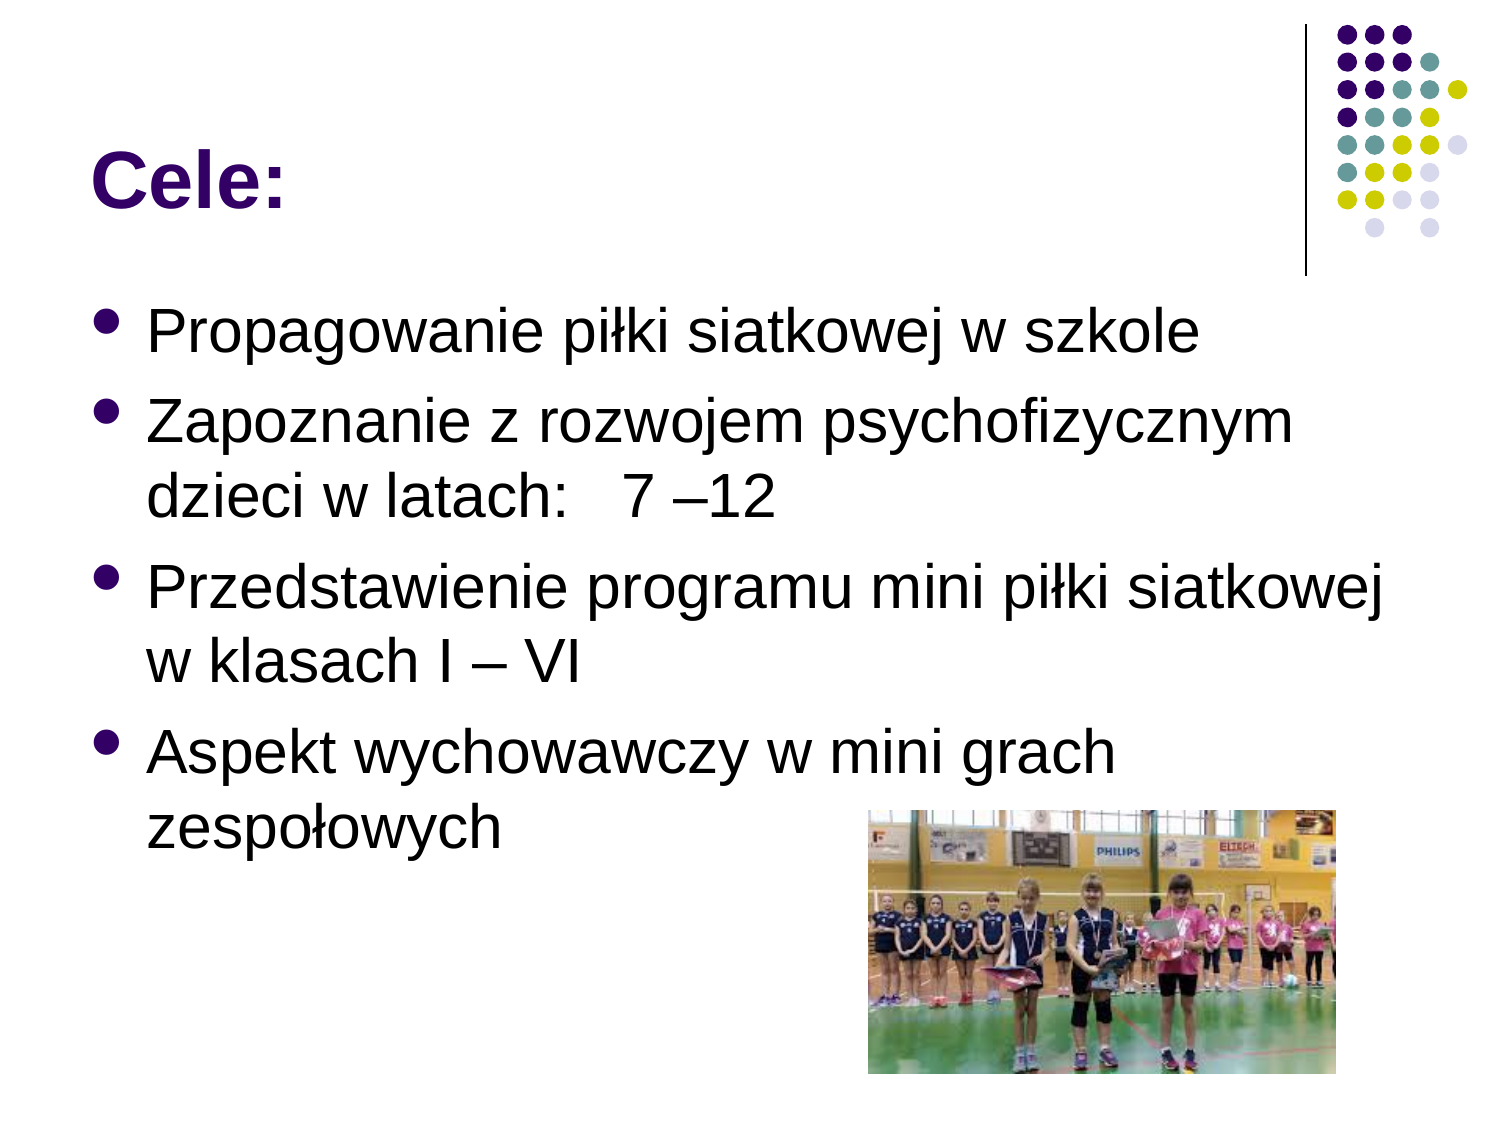

# Cele:
Propagowanie piłki siatkowej w szkole
Zapoznanie z rozwojem psychofizycznym dzieci w latach: 7 –12
Przedstawienie programu mini piłki siatkowej w klasach I – VI
Aspekt wychowawczy w mini grach zespołowych